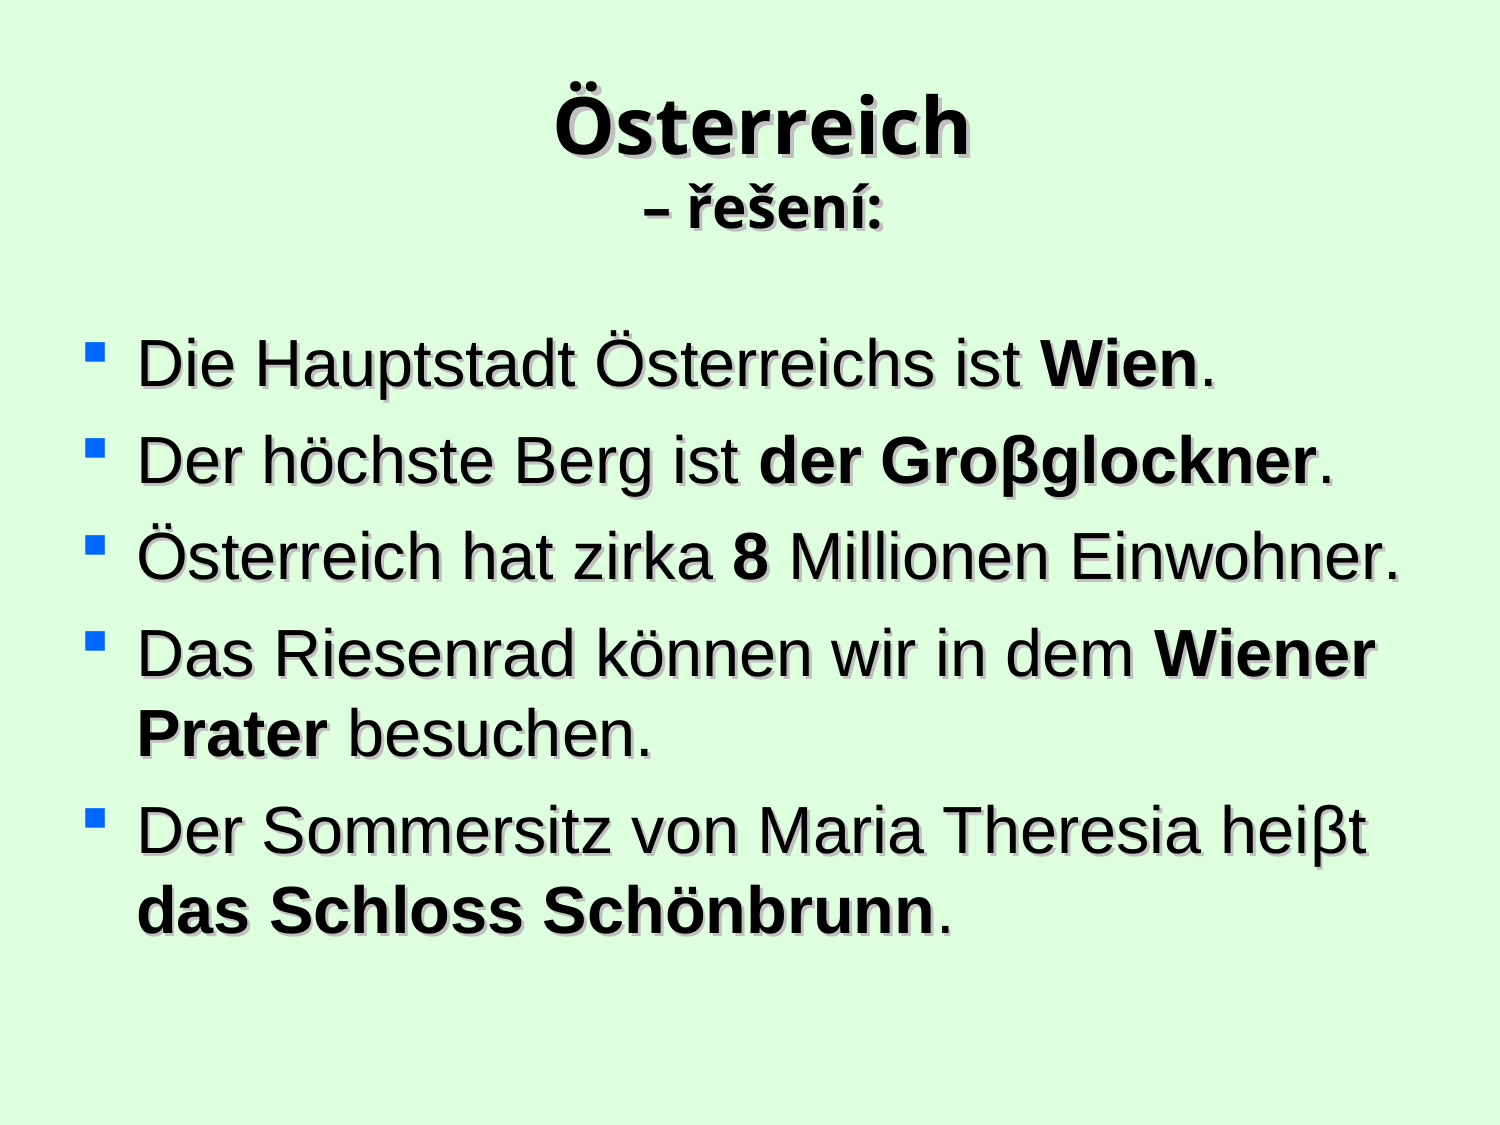

# Österreich – řešení:
Die Hauptstadt Österreichs ist Wien.
Der höchste Berg ist der Groβglockner.
Österreich hat zirka 8 Millionen Einwohner.
Das Riesenrad können wir in dem Wiener Prater besuchen.
Der Sommersitz von Maria Theresia heiβt das Schloss Schönbrunn.